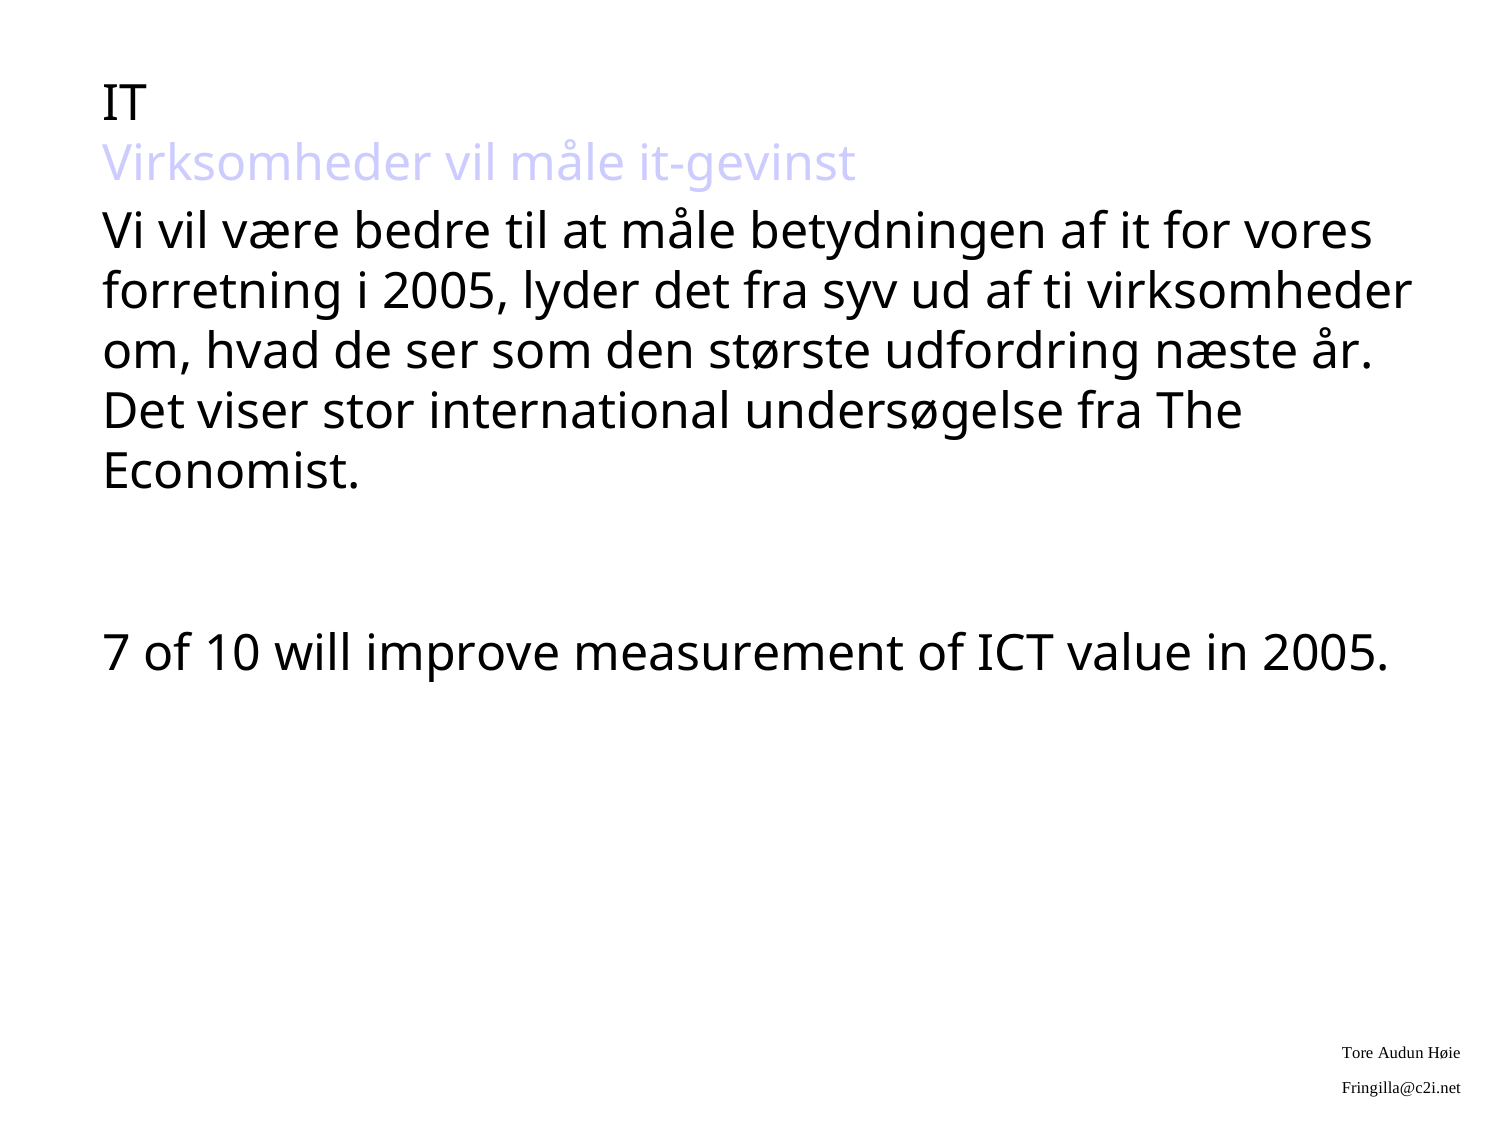

IT
Virksomheder vil måle it-gevinst
Vi vil være bedre til at måle betydningen af it for vores forretning i 2005, lyder det fra syv ud af ti virksomheder om, hvad de ser som den største udfordring næste år. Det viser stor international undersøgelse fra The Economist.
7 of 10 will improve measurement of ICT value in 2005.
Tore Audun Høie
Fringilla@c2i.net